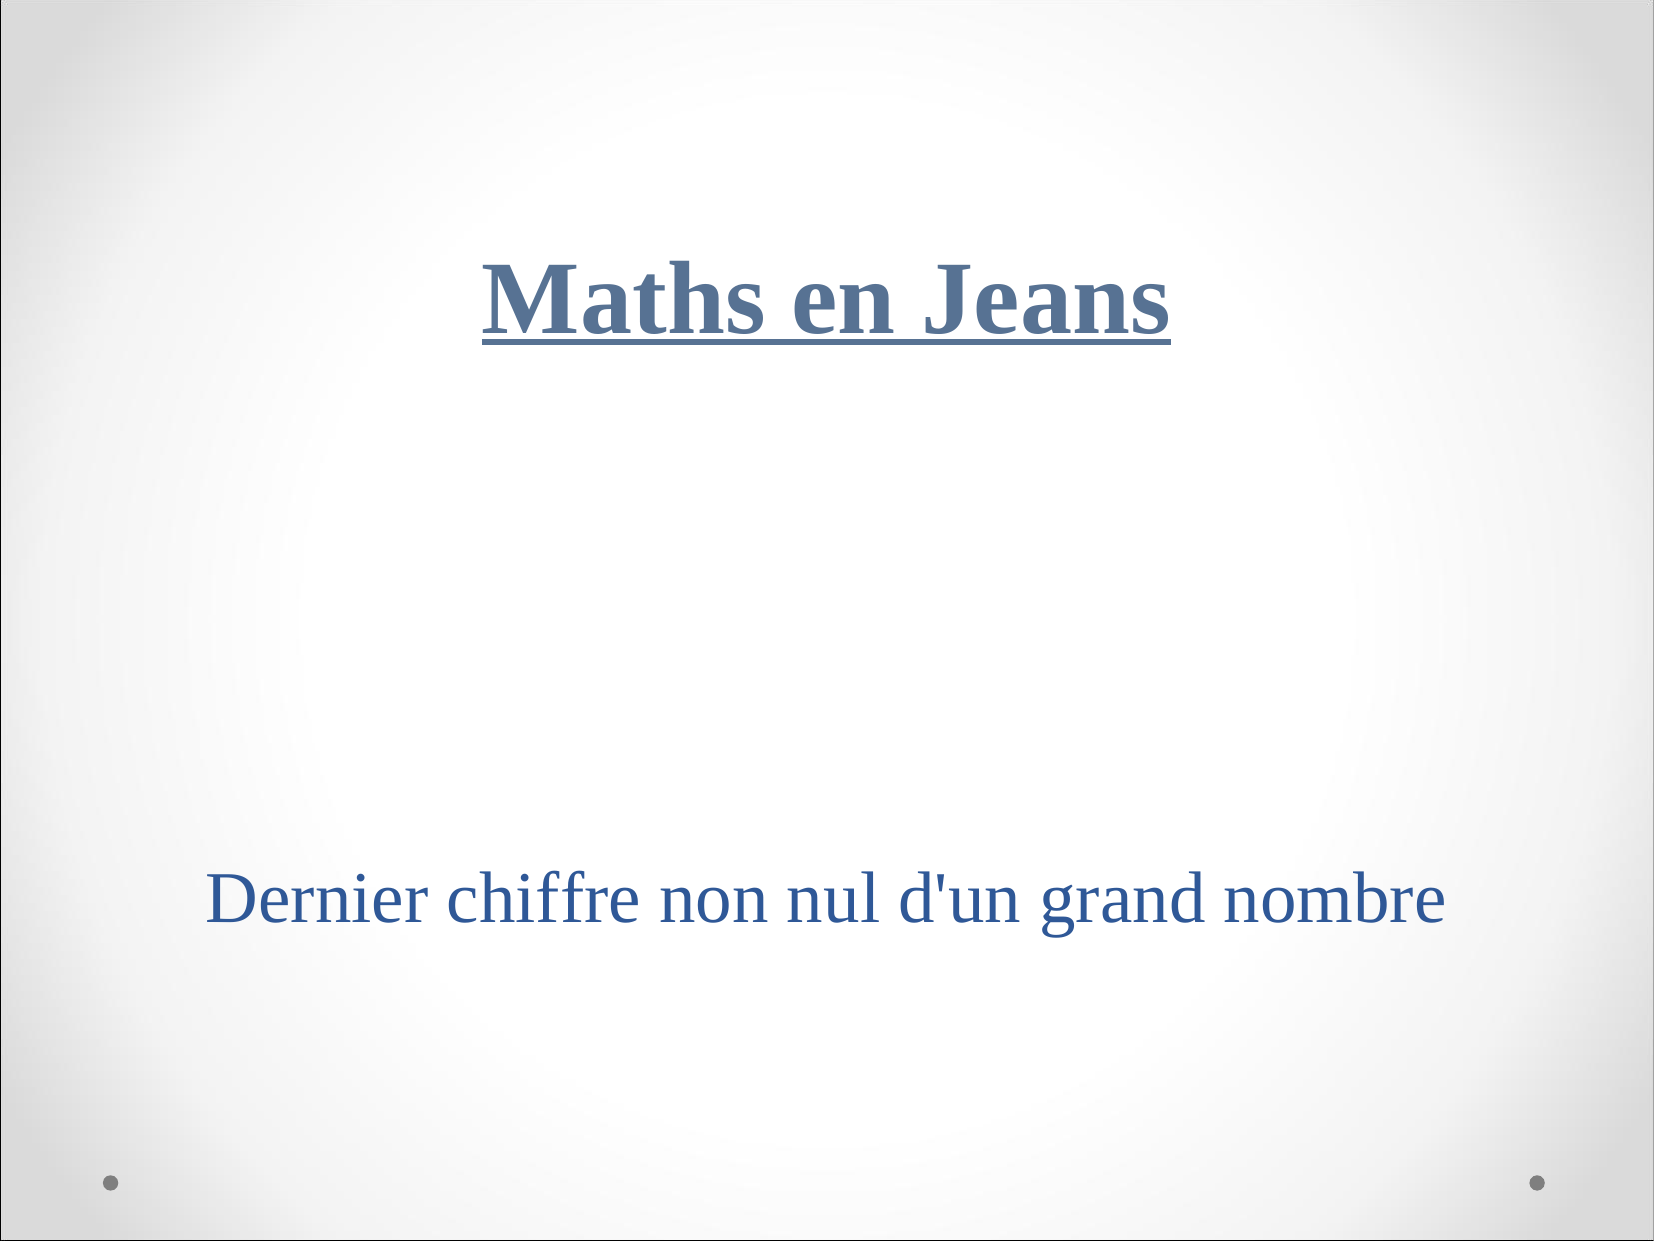

Maths en Jeans
Dernier chiffre non nul d'un grand nombre